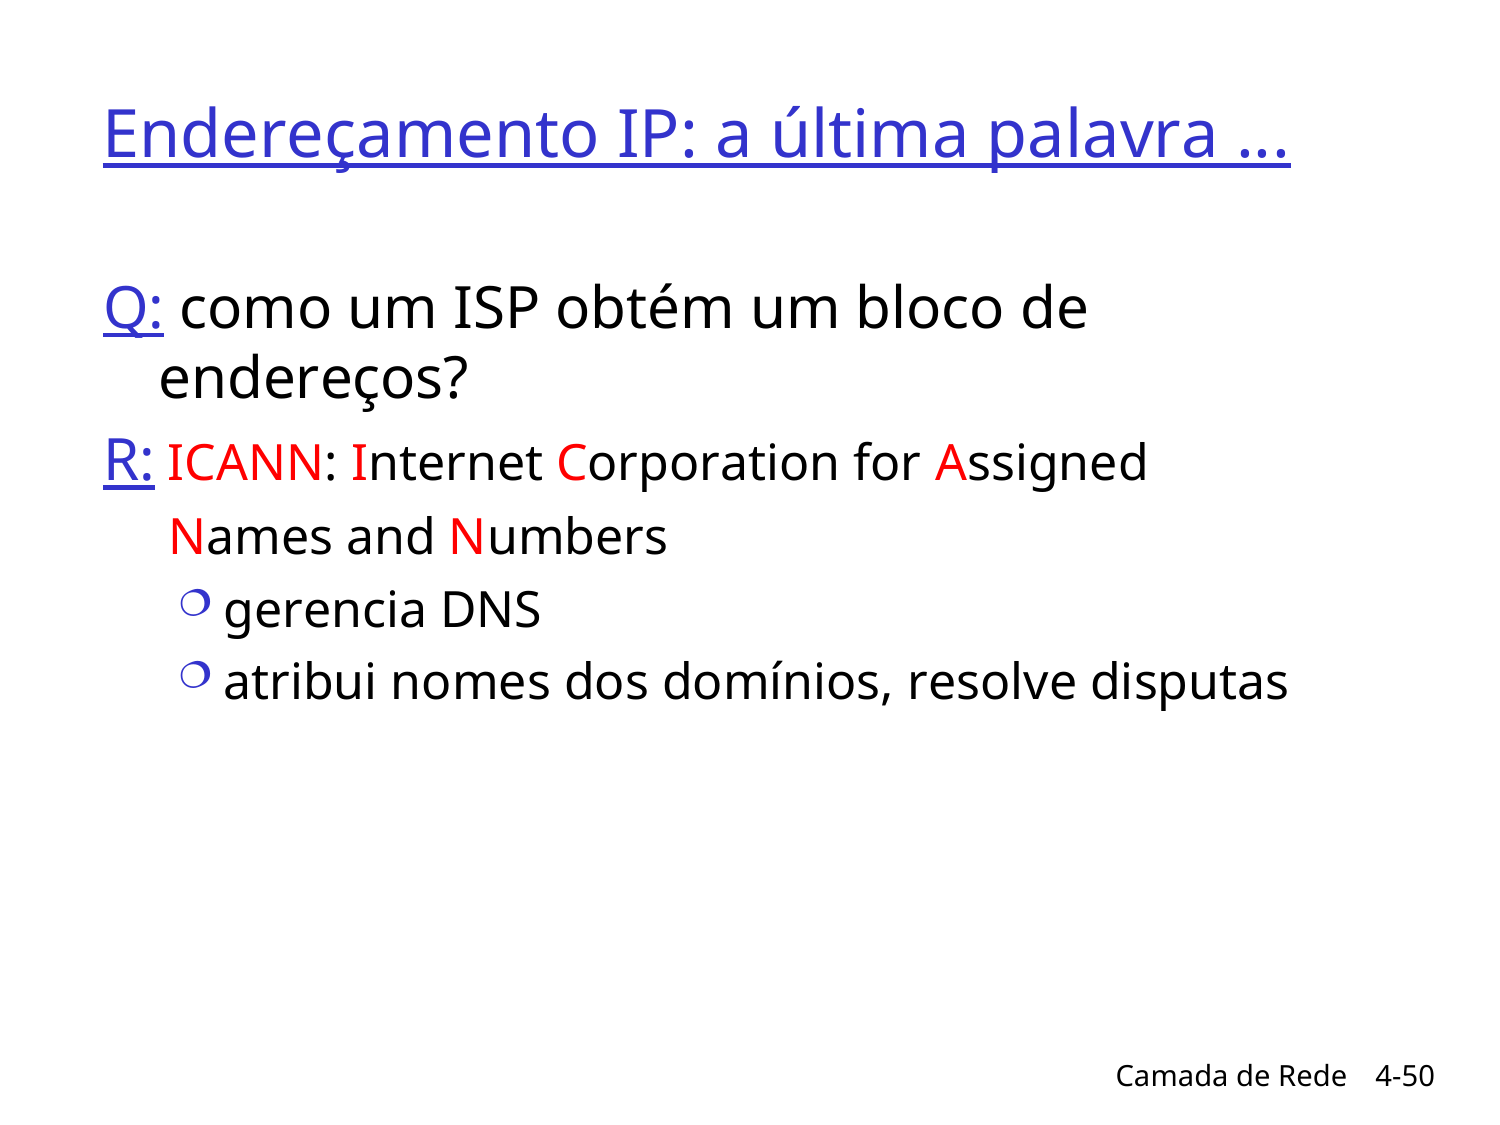

Endereçamento IP: a última palavra ...
Q: como um ISP obtém um bloco de endereços?
R: ICANN: Internet Corporation for Assigned
 Names and Numbers
gerencia DNS
atribui nomes dos domínios, resolve disputas
Camada de Rede